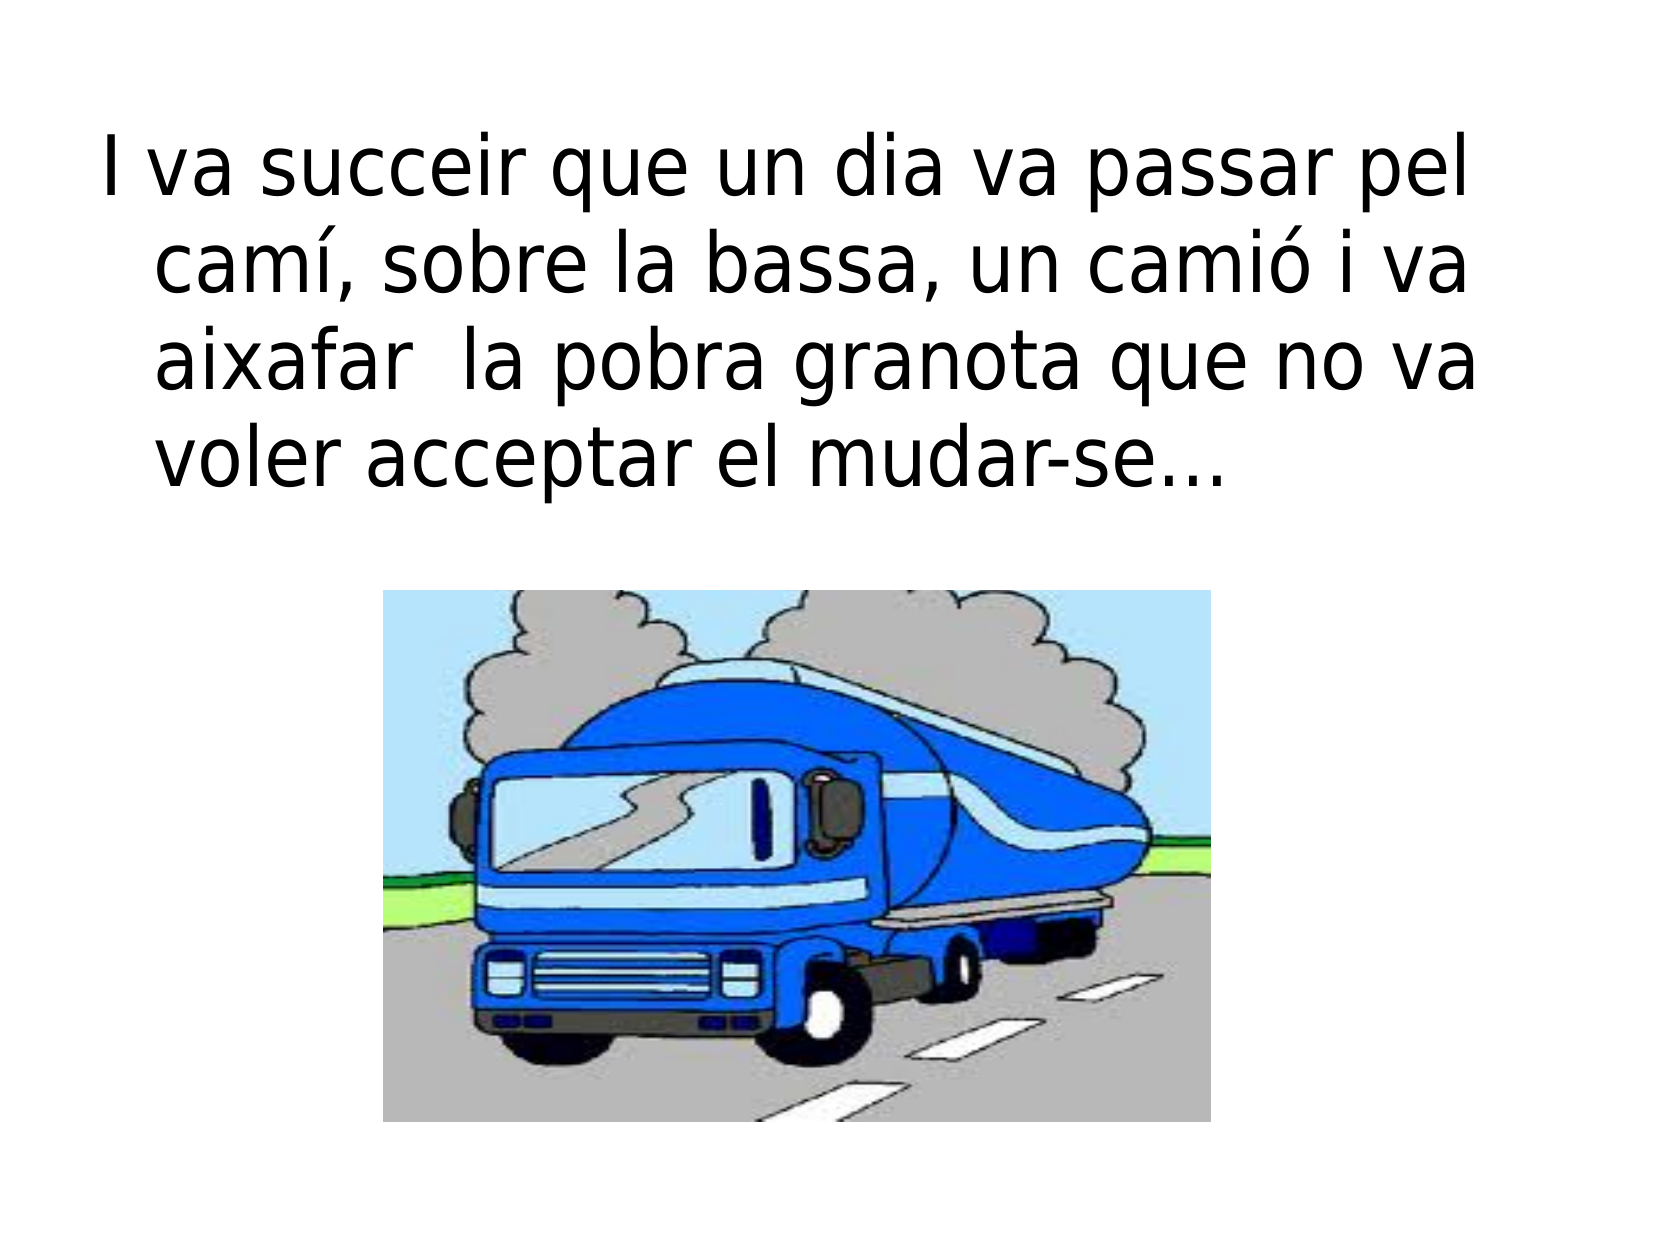

# I va succeir que un dia va passar pel camí, sobre la bassa, un camió i va aixafar la pobra granota que no va voler acceptar el mudar-se...